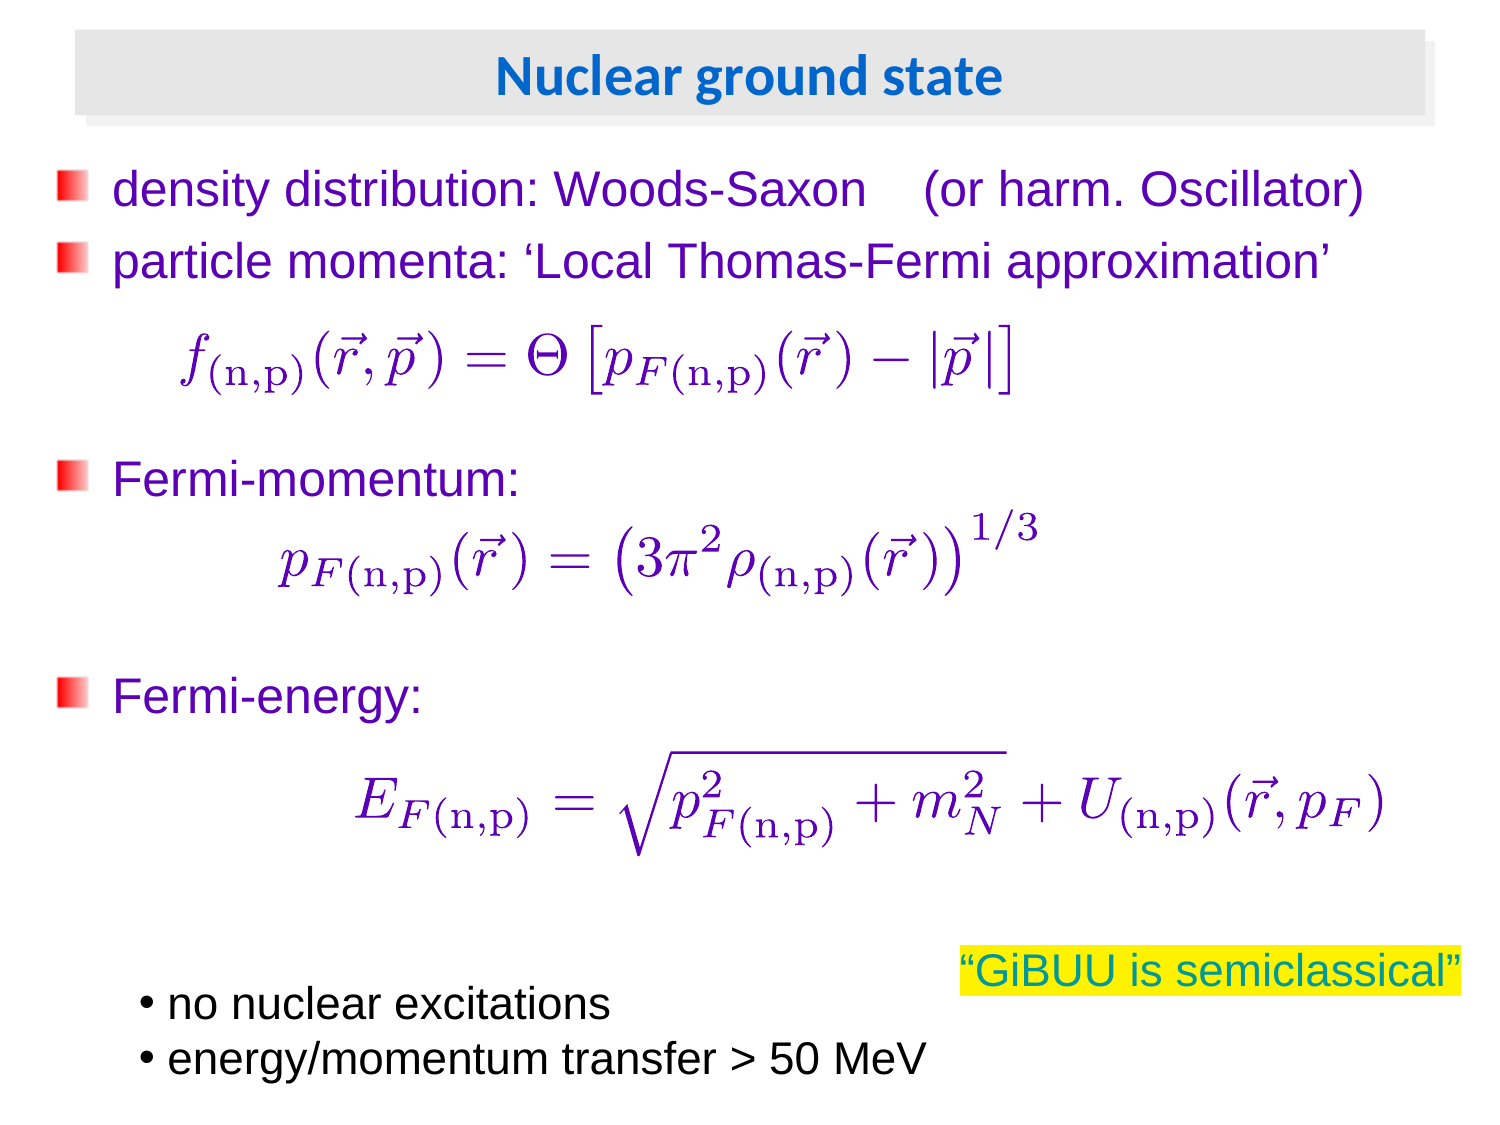

# Nuclear ground state
density distribution: Woods-Saxon (or harm. Oscillator)
particle momenta: ‘Local Thomas-Fermi approximation’
Fermi-momentum:
Fermi-energy:
“GiBUU is semiclassical”
 no nuclear excitations
 energy/momentum transfer > 50 MeV